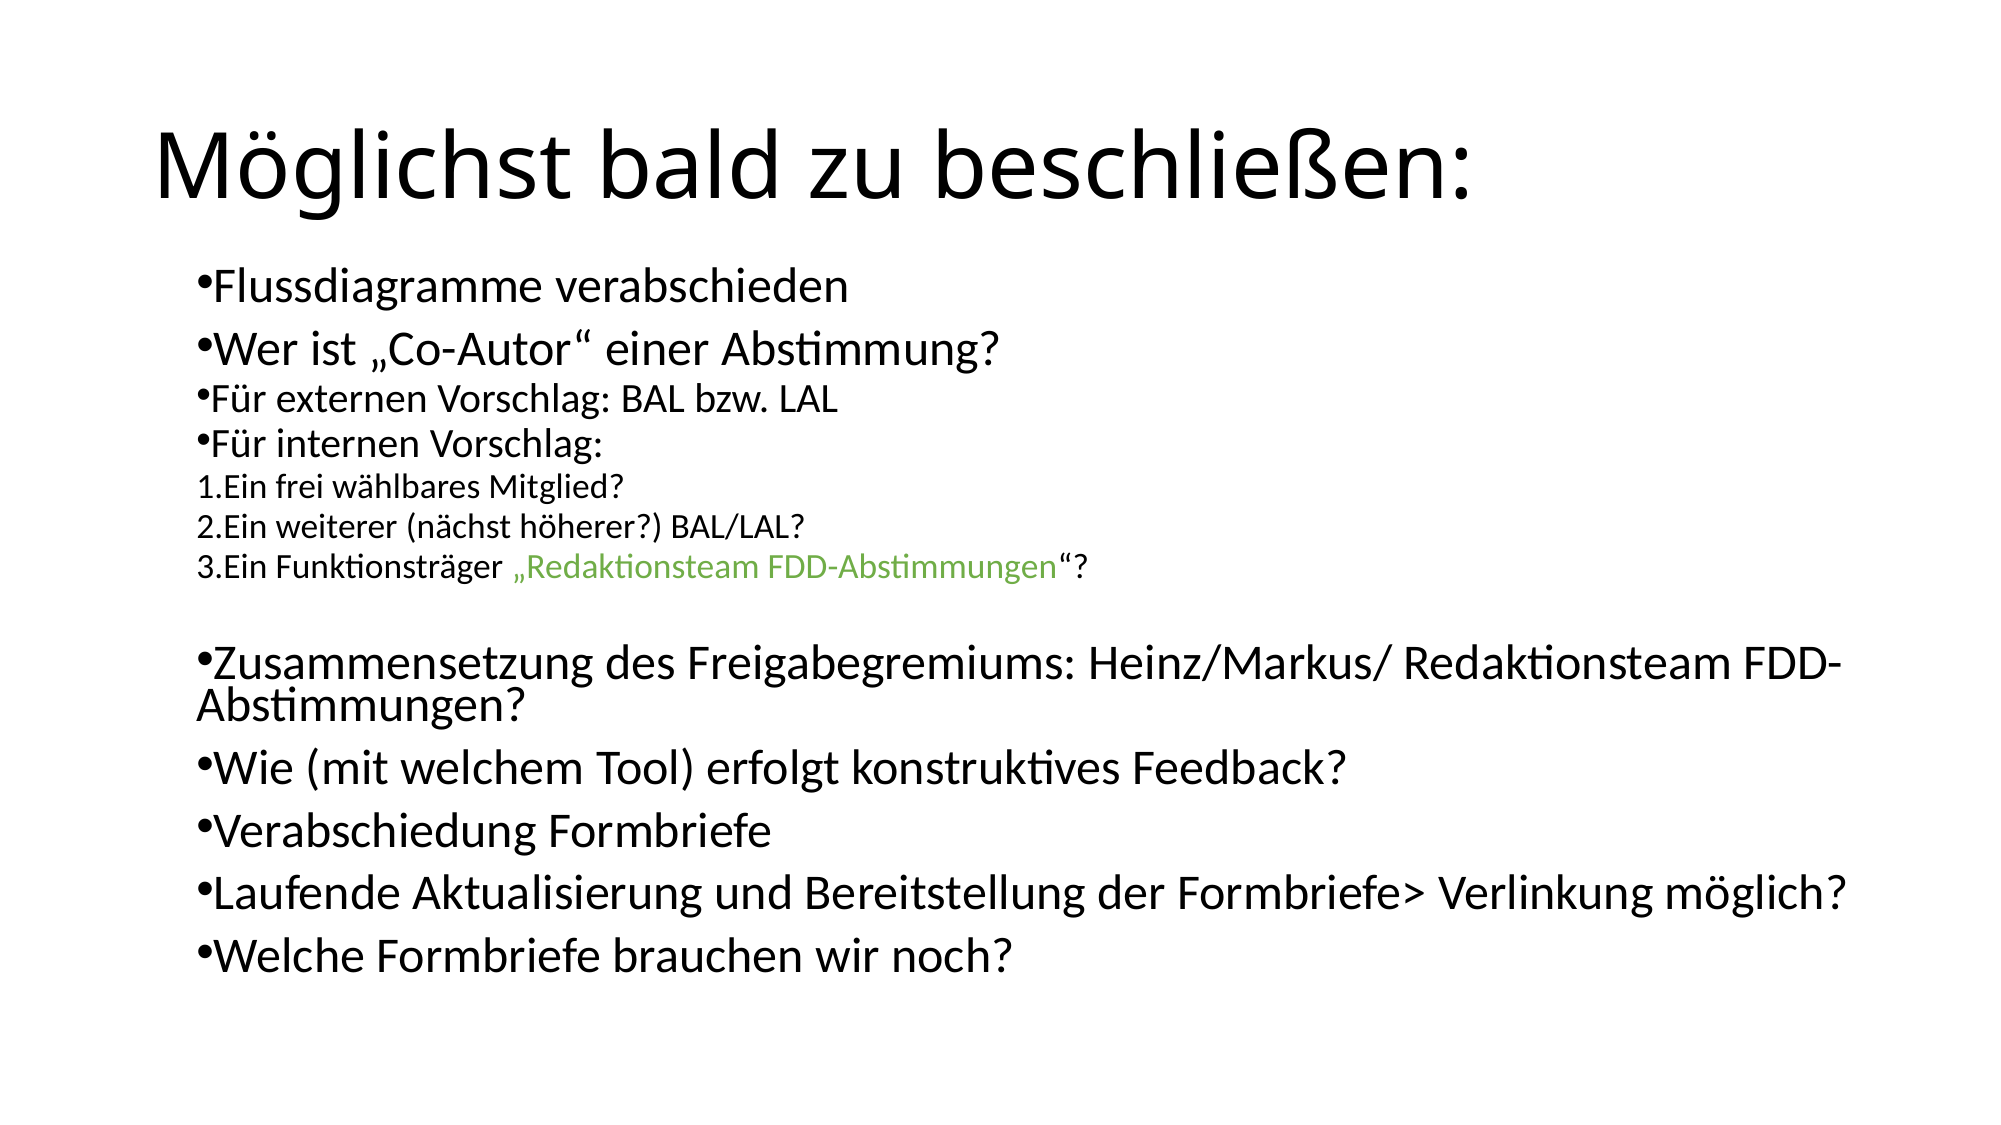

# Möglichst bald zu beschließen:
Flussdiagramme verabschieden
Wer ist „Co-Autor“ einer Abstimmung?
Für externen Vorschlag: BAL bzw. LAL
Für internen Vorschlag:
Ein frei wählbares Mitglied?
Ein weiterer (nächst höherer?) BAL/LAL?
Ein Funktionsträger „Redaktionsteam FDD-Abstimmungen“?
Zusammensetzung des Freigabegremiums: Heinz/Markus/ Redaktionsteam FDD-Abstimmungen?
Wie (mit welchem Tool) erfolgt konstruktives Feedback?
Verabschiedung Formbriefe
Laufende Aktualisierung und Bereitstellung der Formbriefe> Verlinkung möglich?
Welche Formbriefe brauchen wir noch?